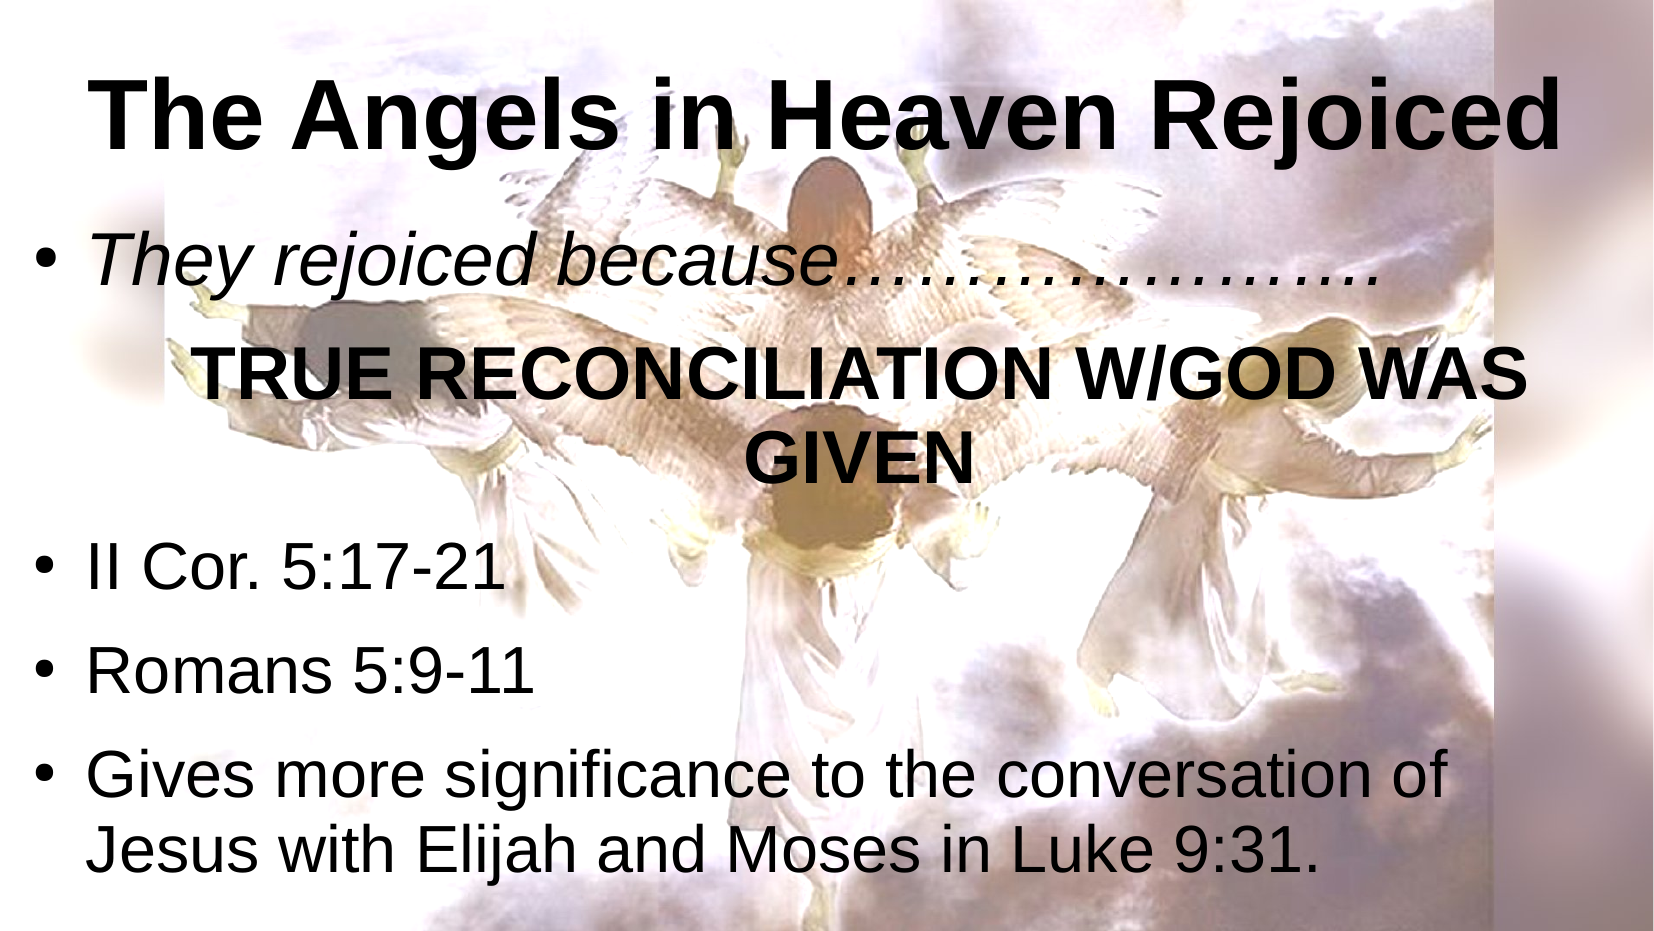

# The Angels in Heaven Rejoiced
They rejoiced because………………….
TRUE RECONCILIATION W/GOD WAS GIVEN
II Cor. 5:17-21
Romans 5:9-11
Gives more significance to the conversation of Jesus with Elijah and Moses in Luke 9:31.